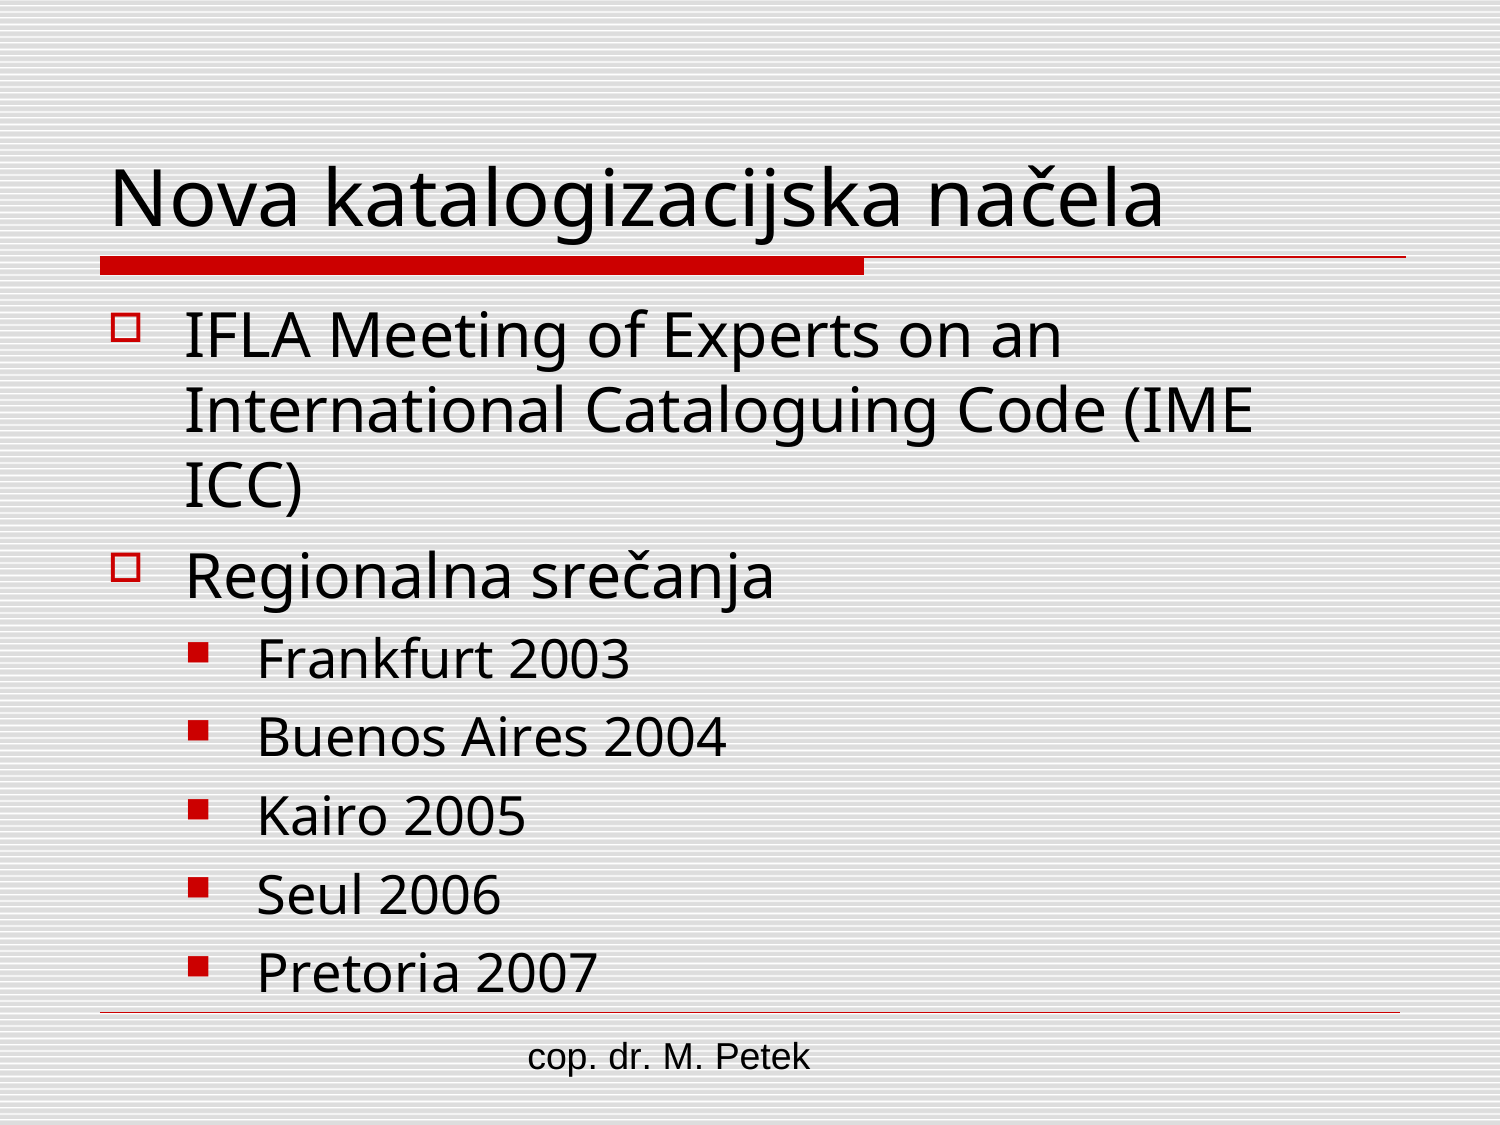

# Nova katalogizacijska načela
IFLA Meeting of Experts on an International Cataloguing Code (IME ICC)
Regionalna srečanja
Frankfurt 2003
Buenos Aires 2004
Kairo 2005
Seul 2006
Pretoria 2007
cop. dr. M. Petek